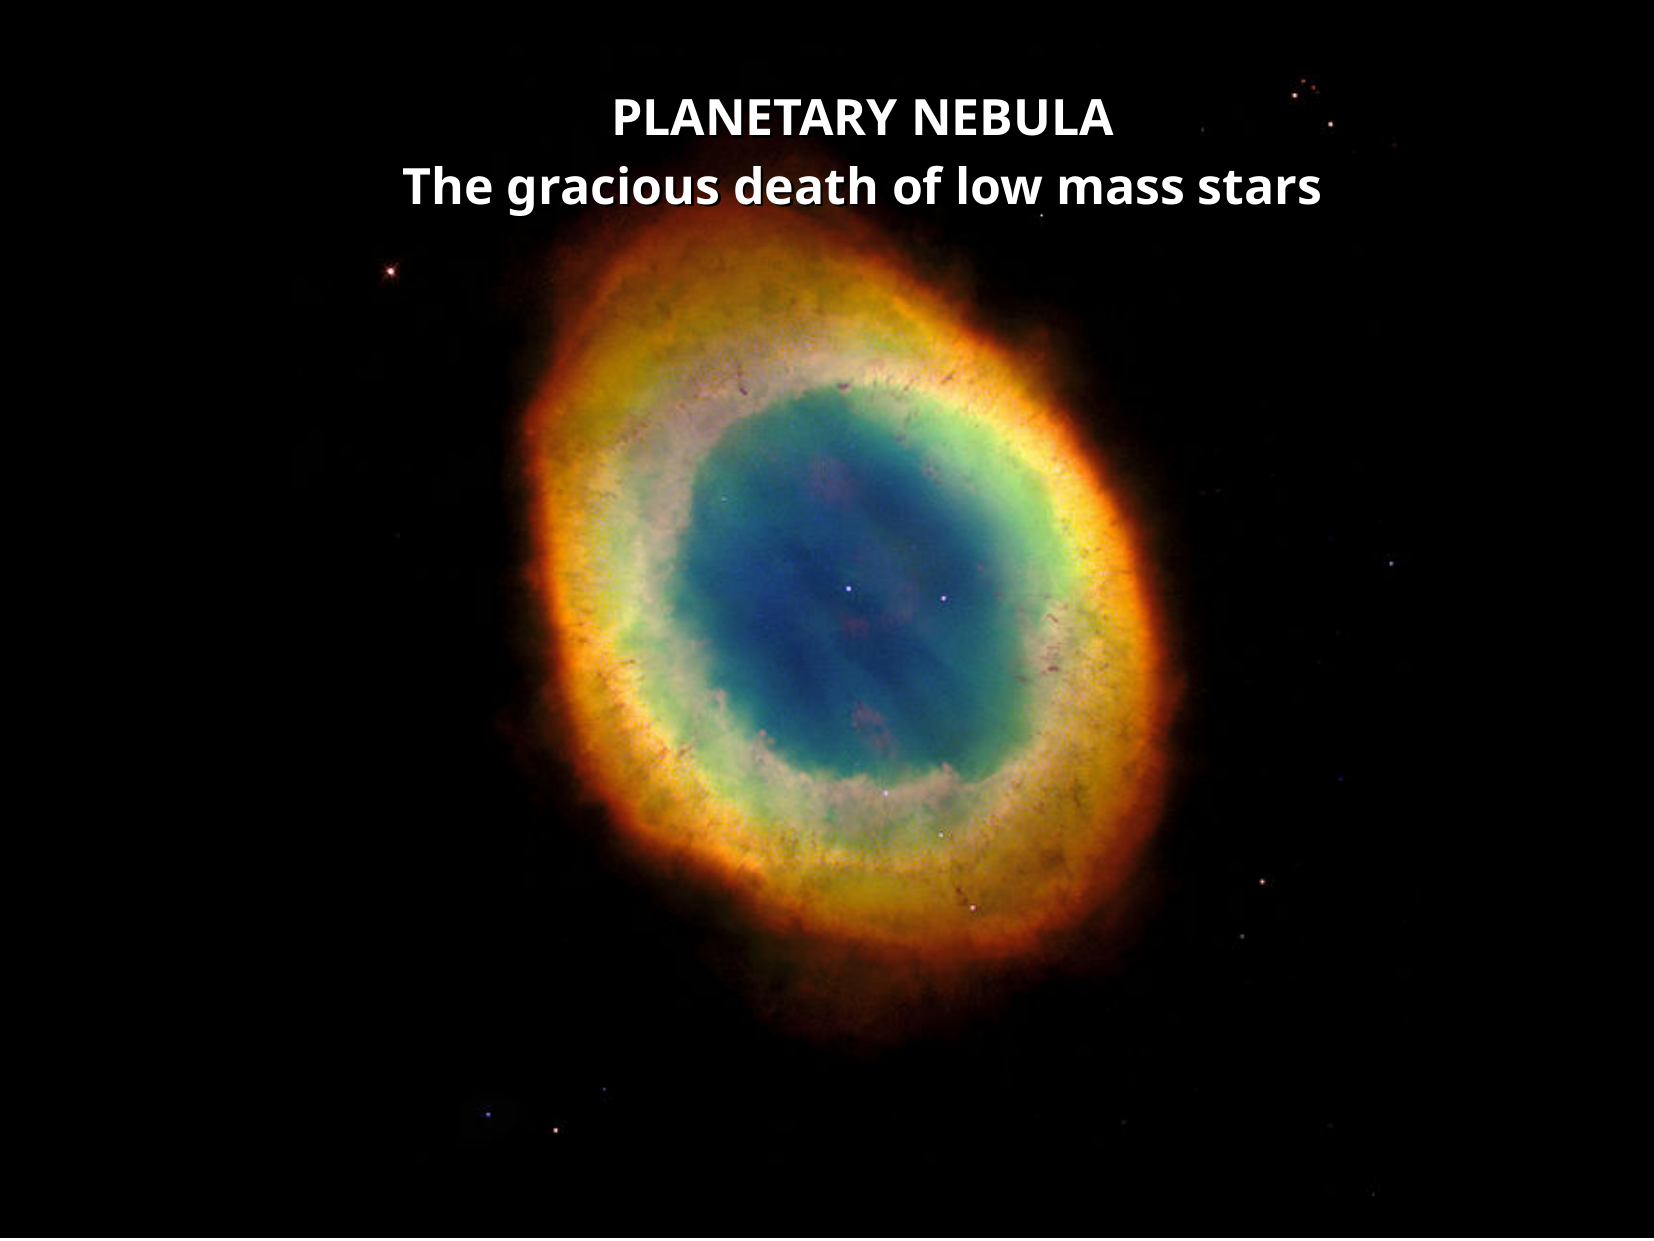

PLANETARY NEBULA
The gracious death of low mass stars